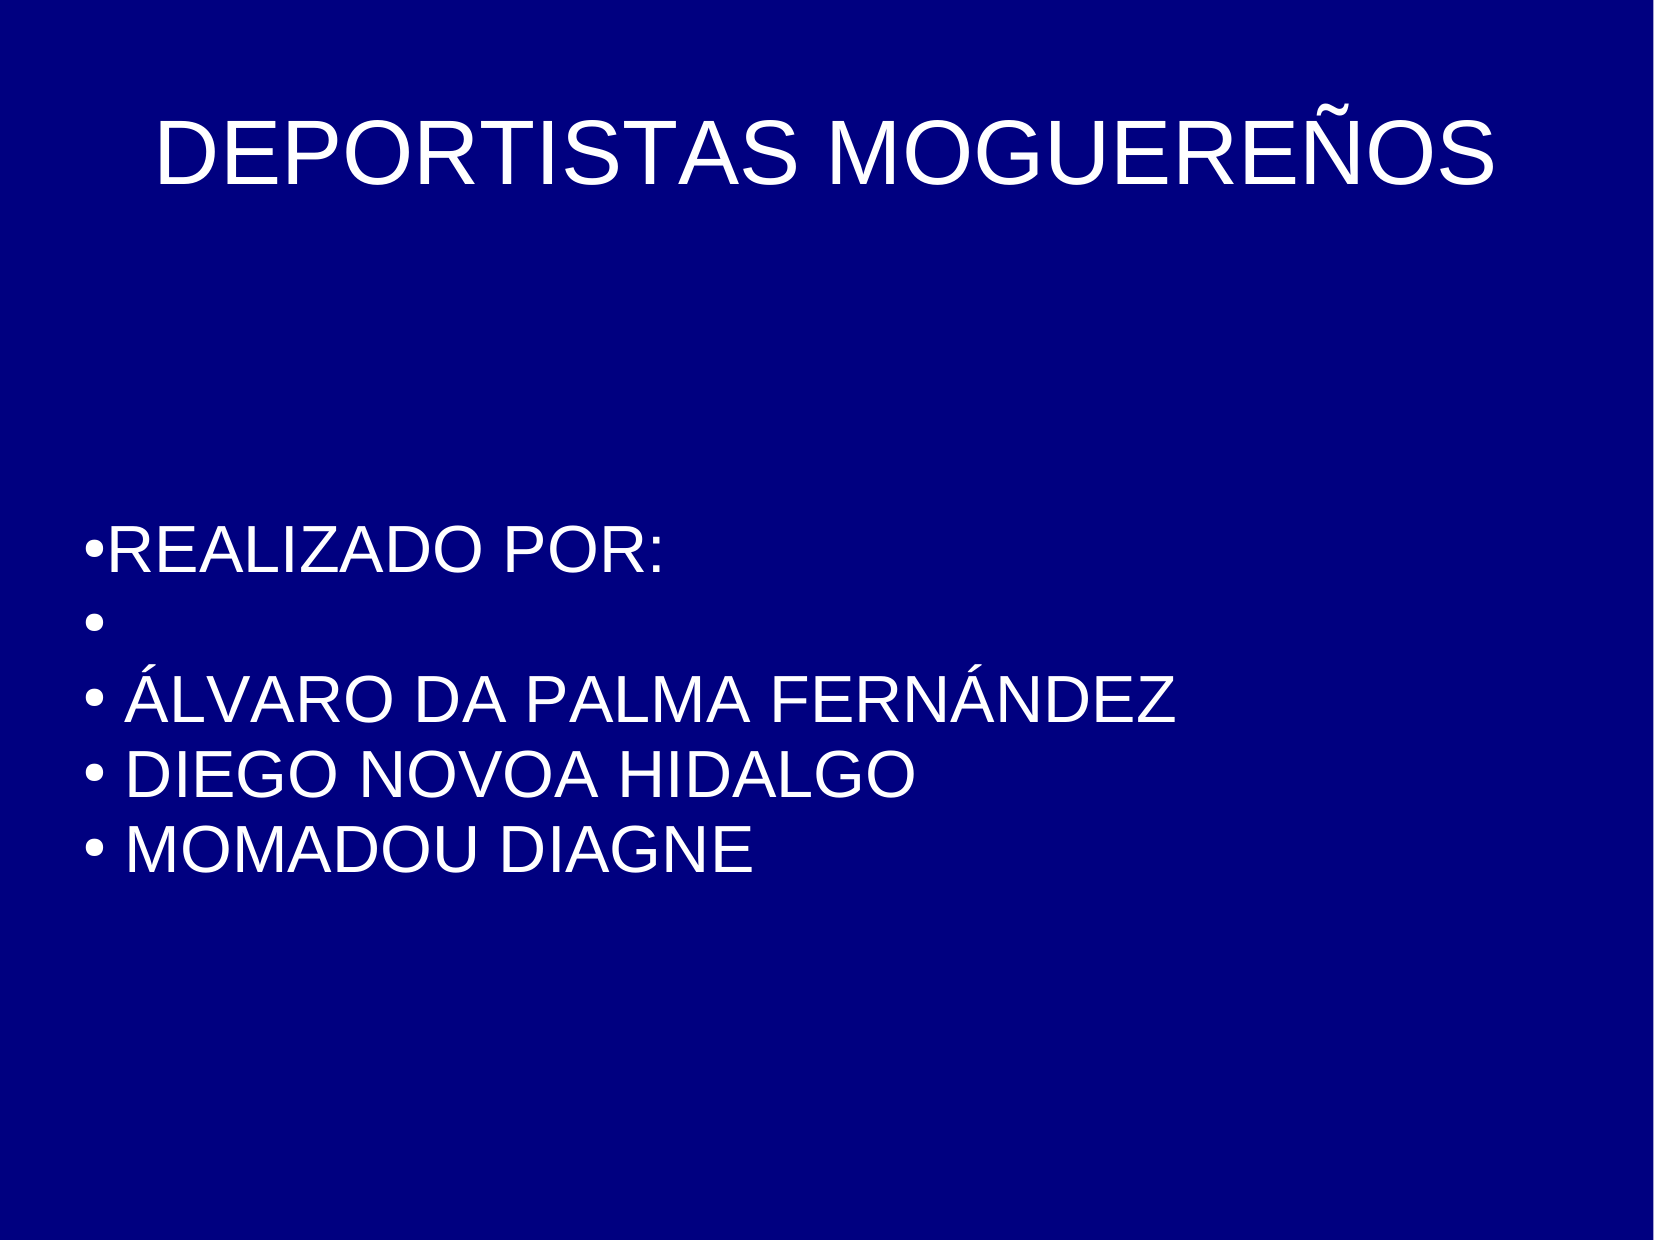

# DEPORTISTAS MOGUEREÑOS
REALIZADO POR:
 ÁLVARO DA PALMA FERNÁNDEZ
 DIEGO NOVOA HIDALGO
 MOMADOU DIAGNE